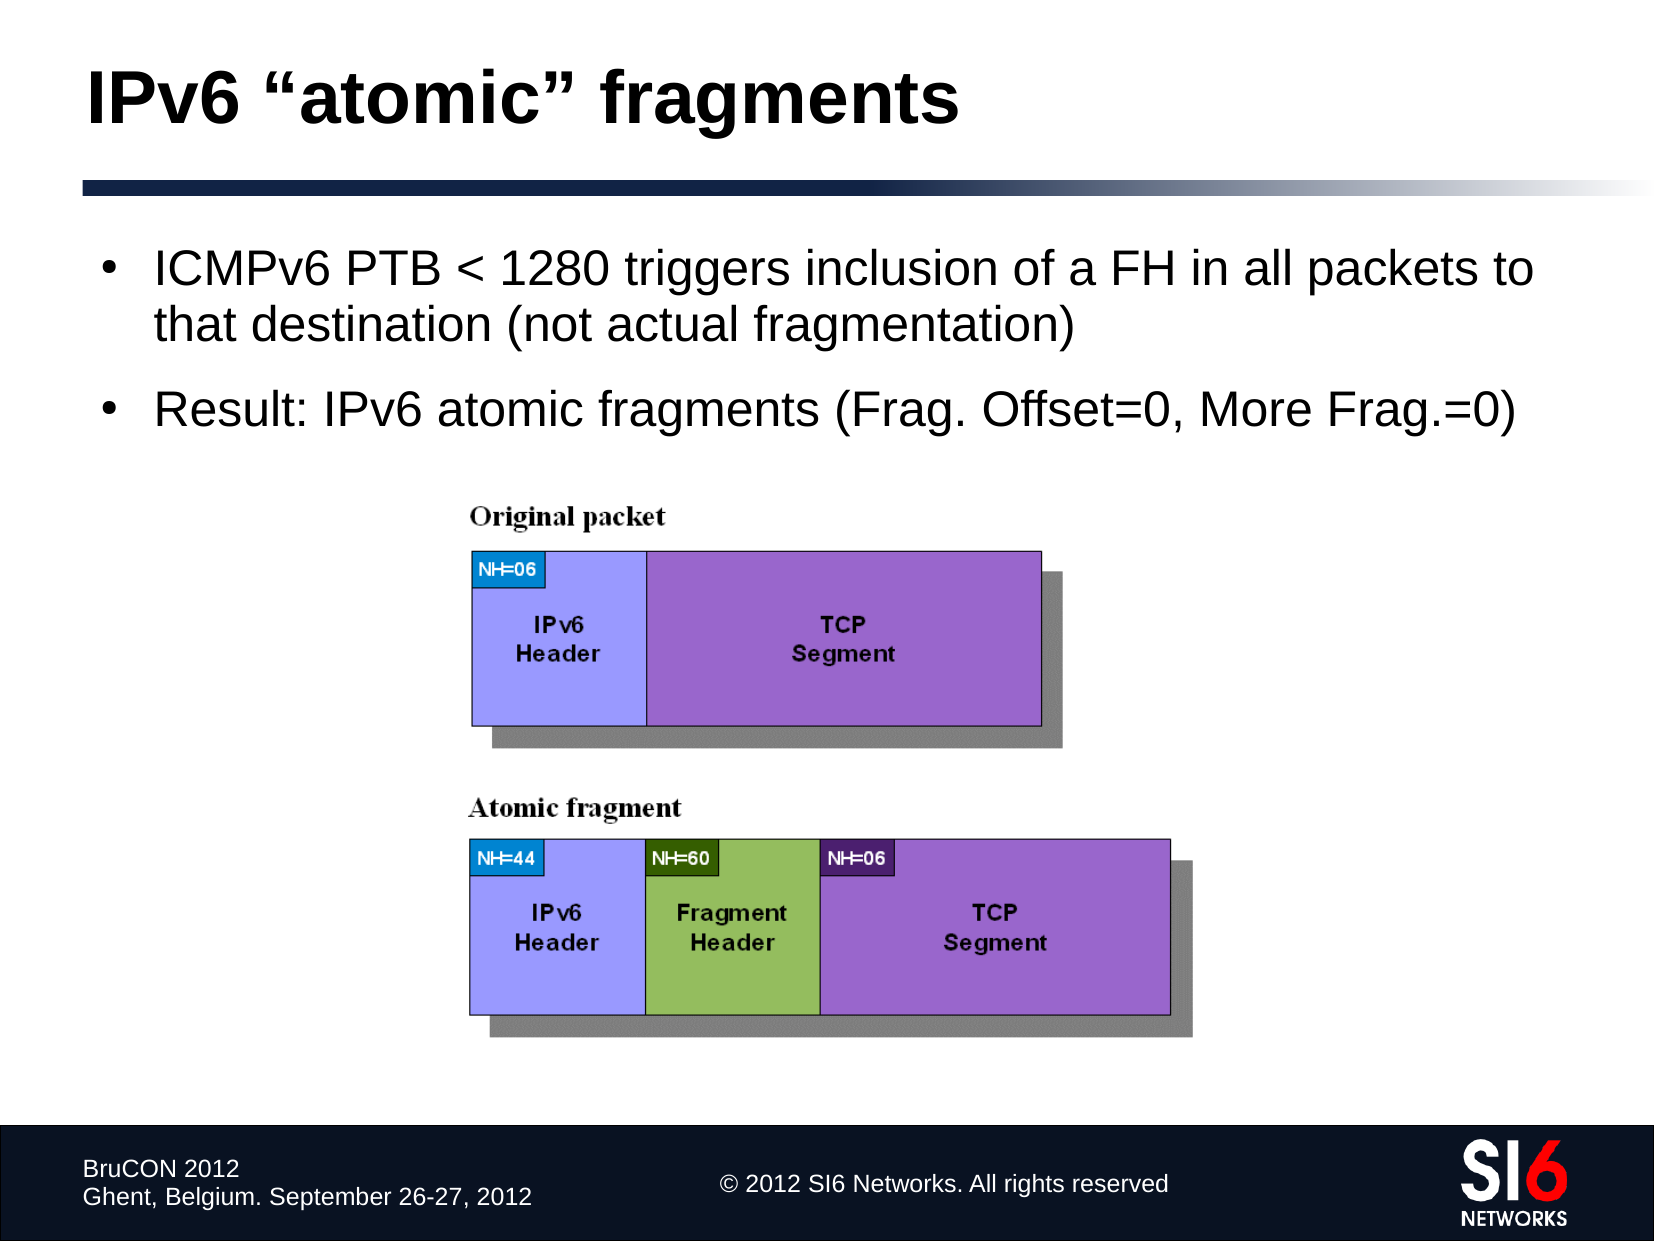

# IPv6 “atomic” fragments
ICMPv6 PTB < 1280 triggers inclusion of a FH in all packets to that destination (not actual fragmentation)
Result: IPv6 atomic fragments (Frag. Offset=0, More Frag.=0)